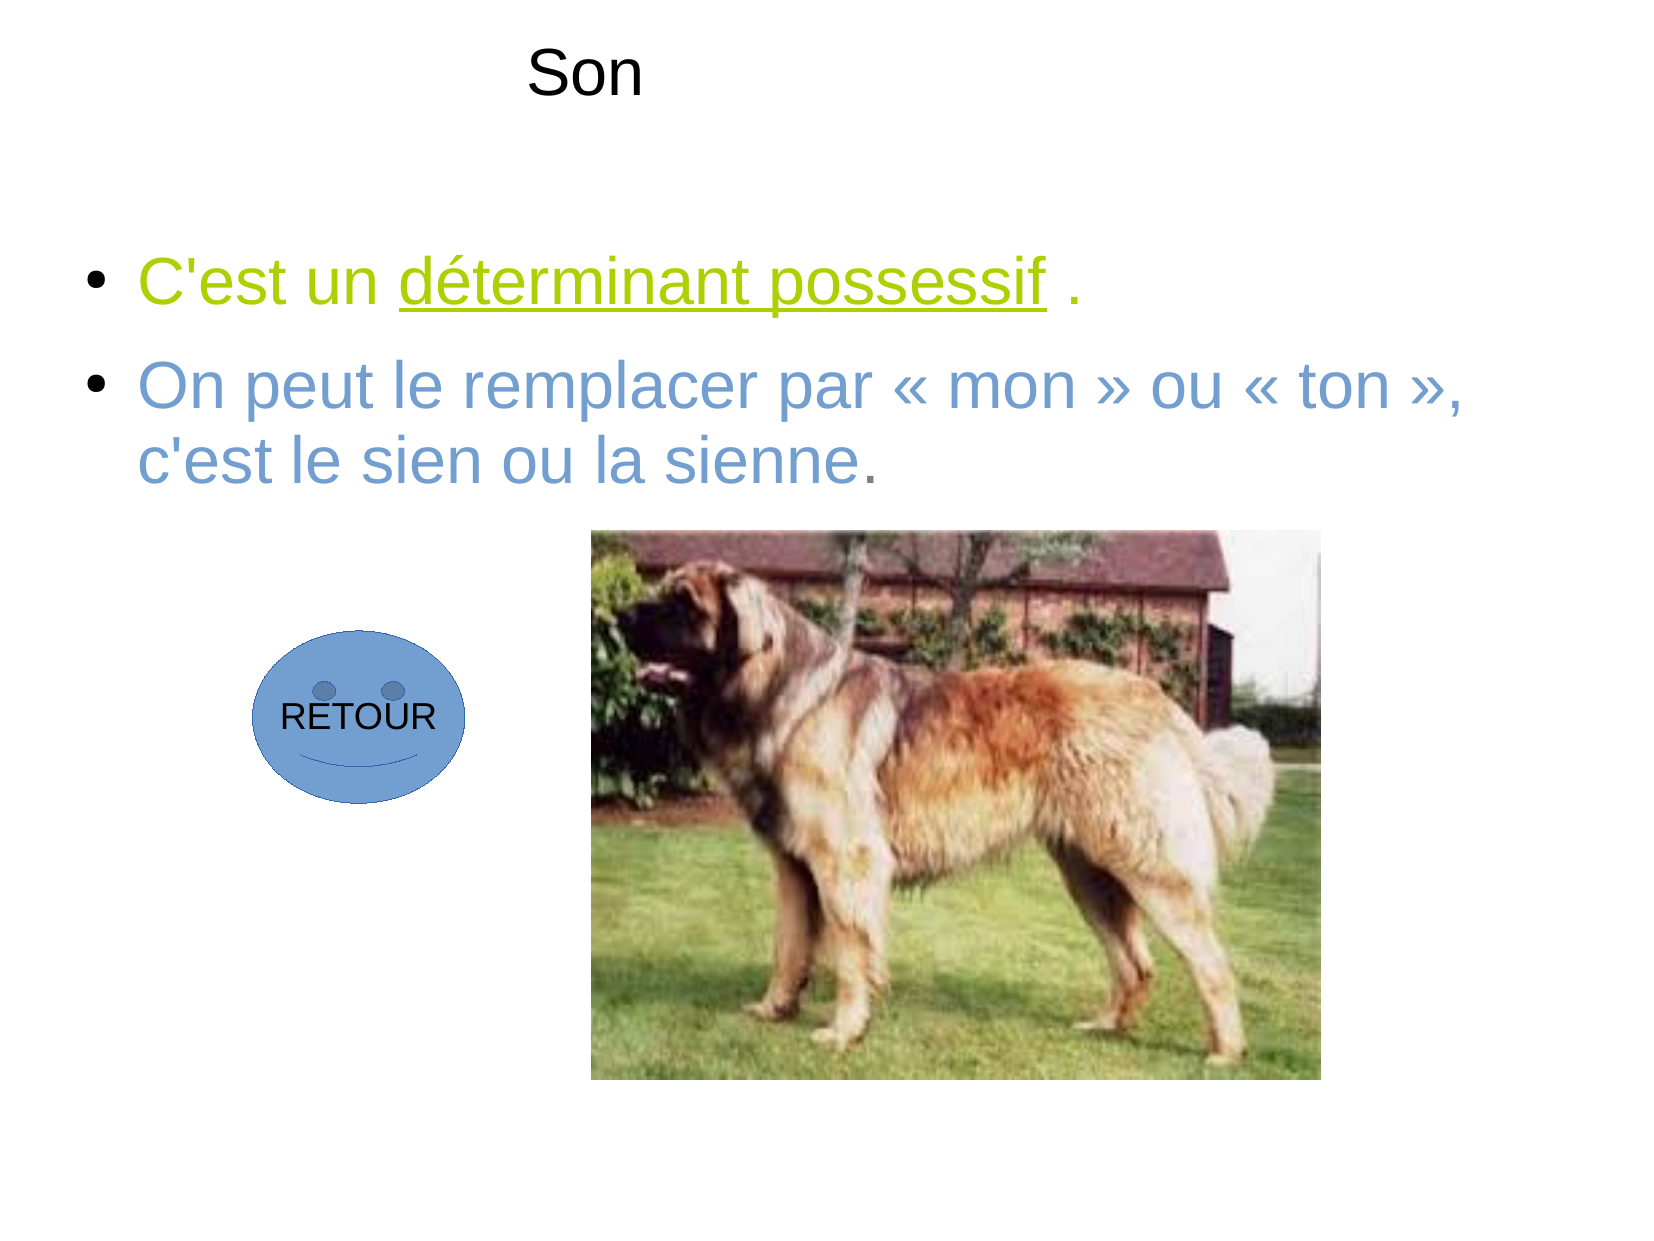

# Son
C'est un déterminant possessif .
On peut le remplacer par « mon » ou « ton », c'est le sien ou la sienne.
RETOUR